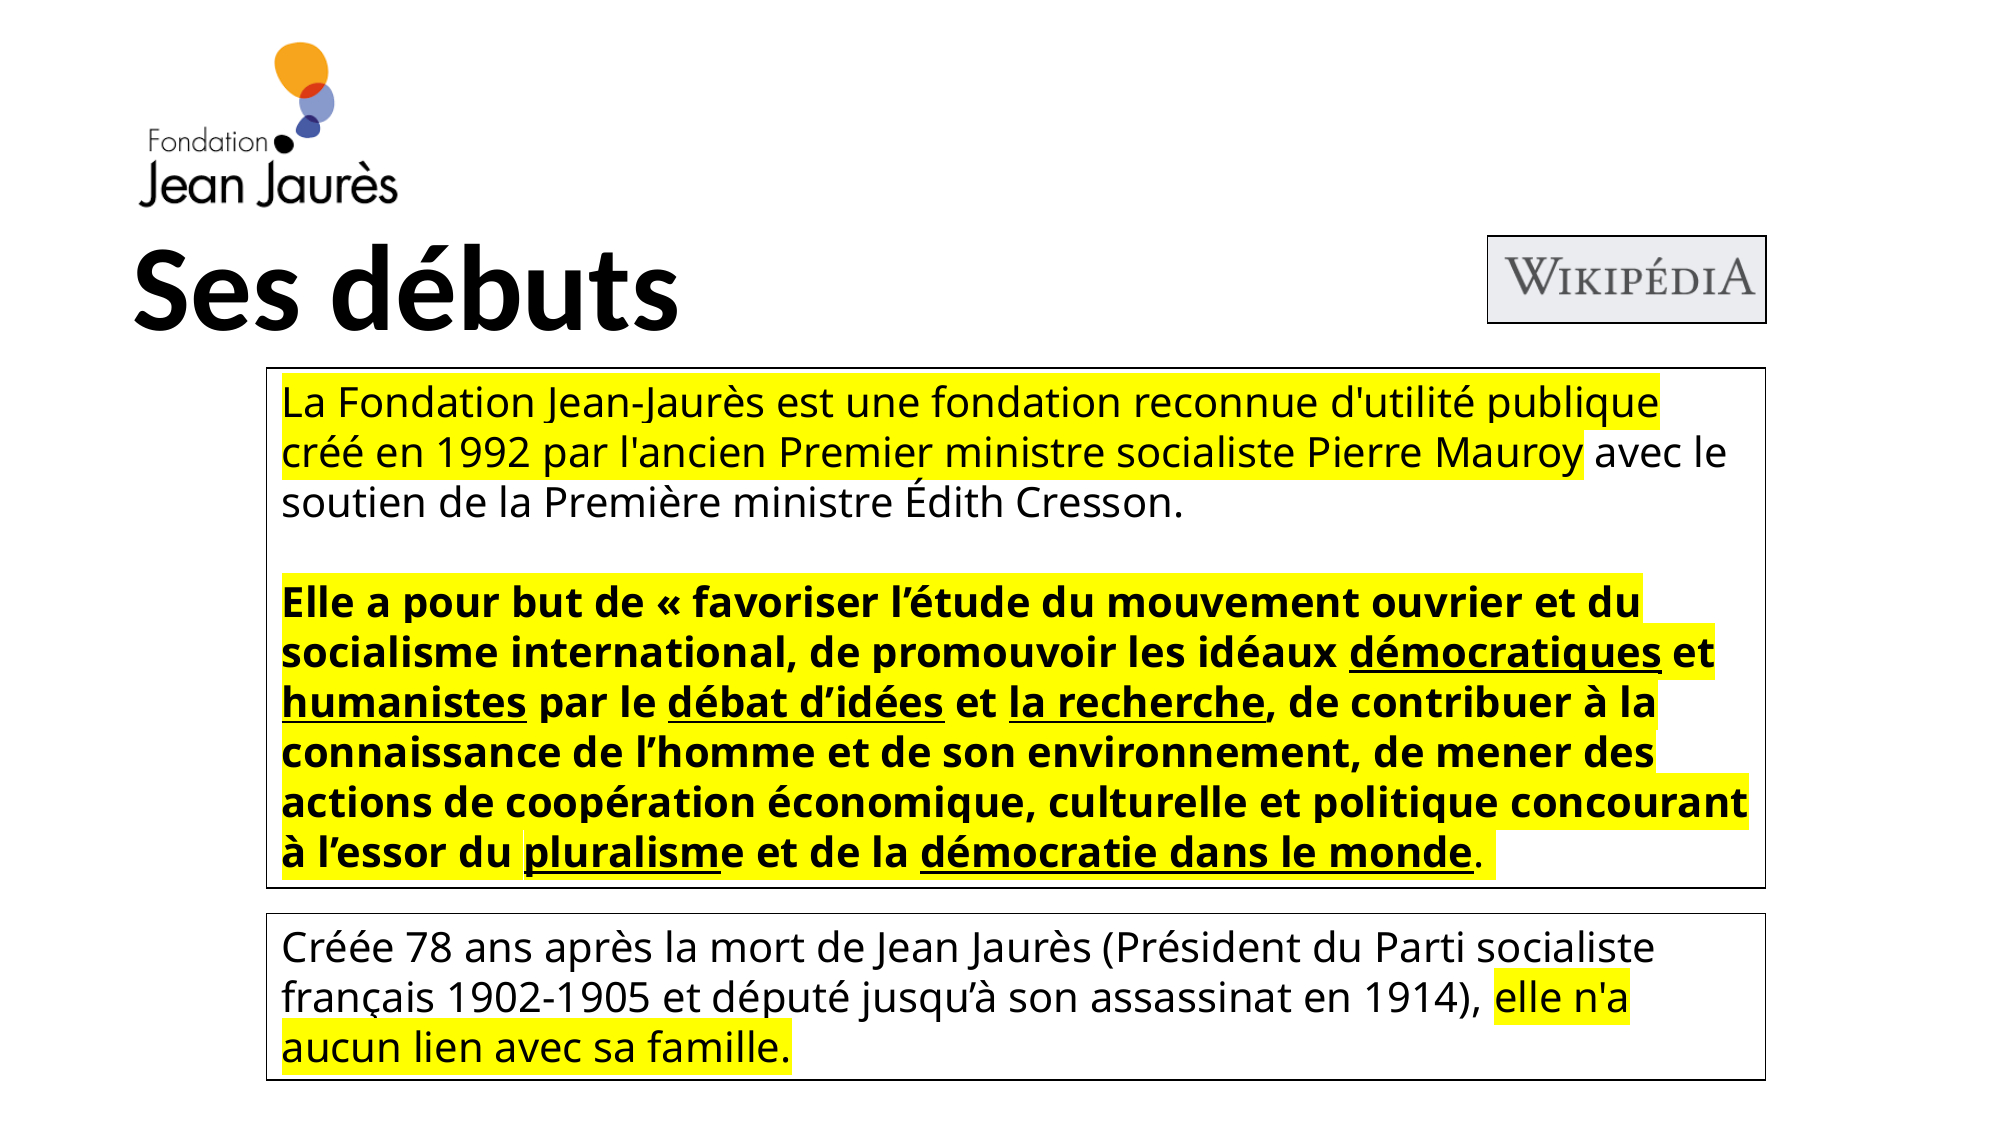

Ses débuts
La Fondation Jean-Jaurès est une fondation reconnue d'utilité publique créé en 1992 par l'ancien Premier ministre socialiste Pierre Mauroy avec le soutien de la Première ministre Édith Cresson.
Elle a pour but de « favoriser l’étude du mouvement ouvrier et du socialisme international, de promouvoir les idéaux démocratiques et humanistes par le débat d’idées et la recherche, de contribuer à la connaissance de l’homme et de son environnement, de mener des actions de coopération économique, culturelle et politique concourant à l’essor du pluralisme et de la démocratie dans le monde.
Créée 78 ans après la mort de Jean Jaurès (Président du Parti socialiste français 1902-1905 et député jusqu’à son assassinat en 1914), elle n'a aucun lien avec sa famille.